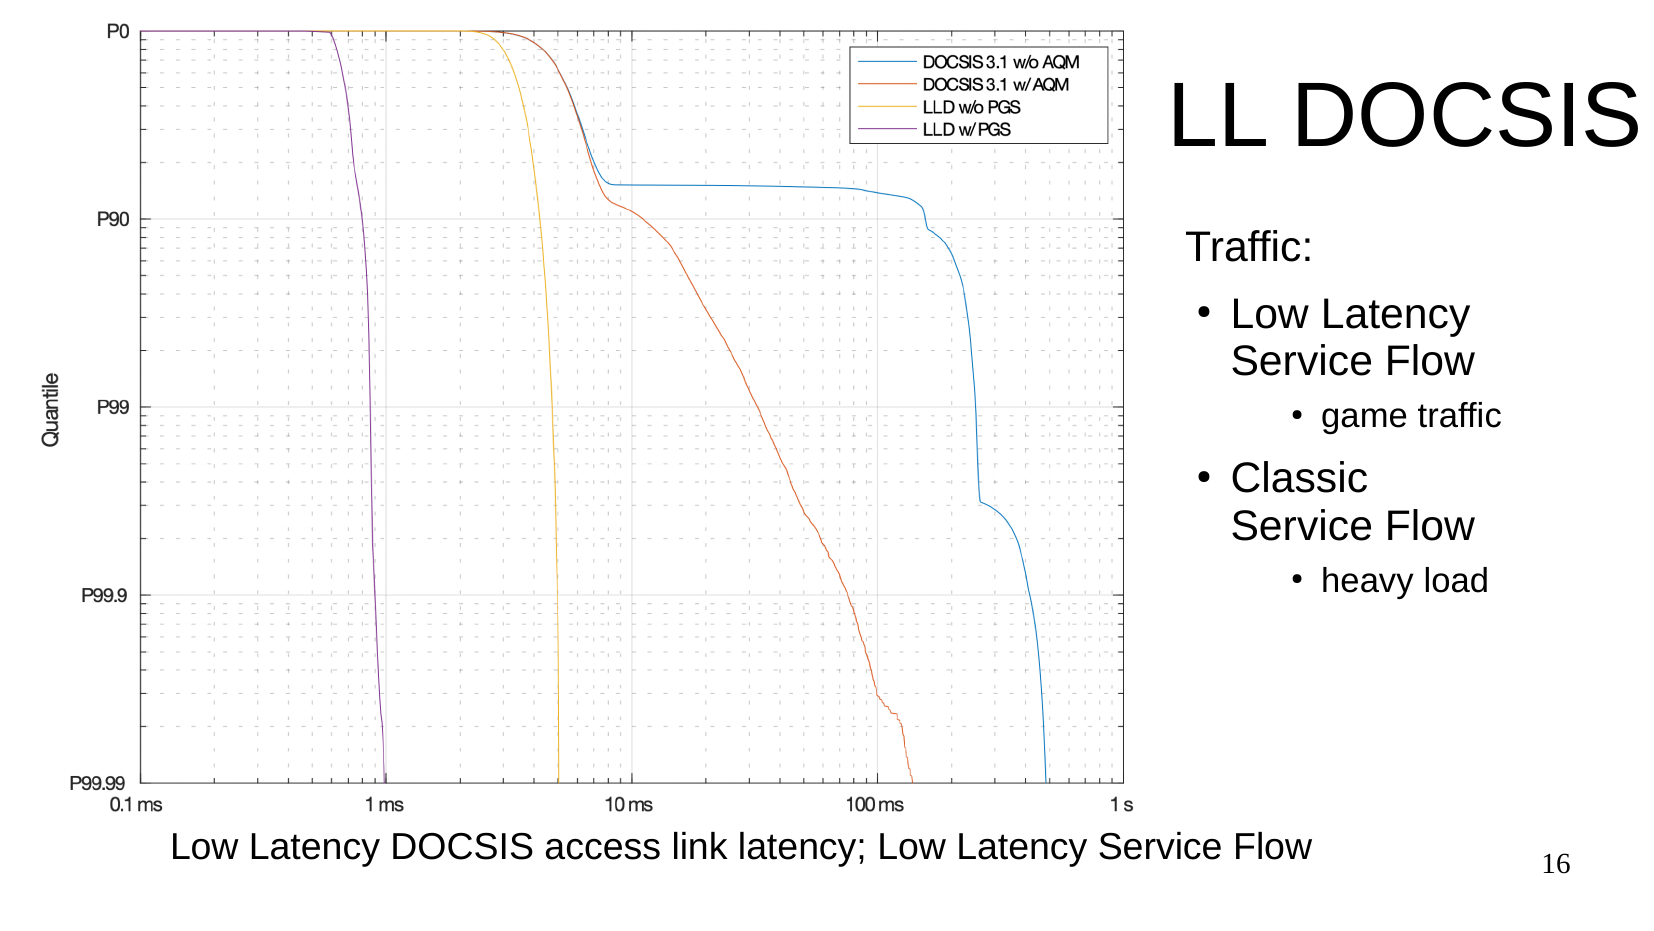

# LL DOCSIS
Traffic:
Low Latency
Service Flow
game traffic
Classic
Service Flow
heavy load
Low Latency DOCSIS access link latency; Low Latency Service Flow
16